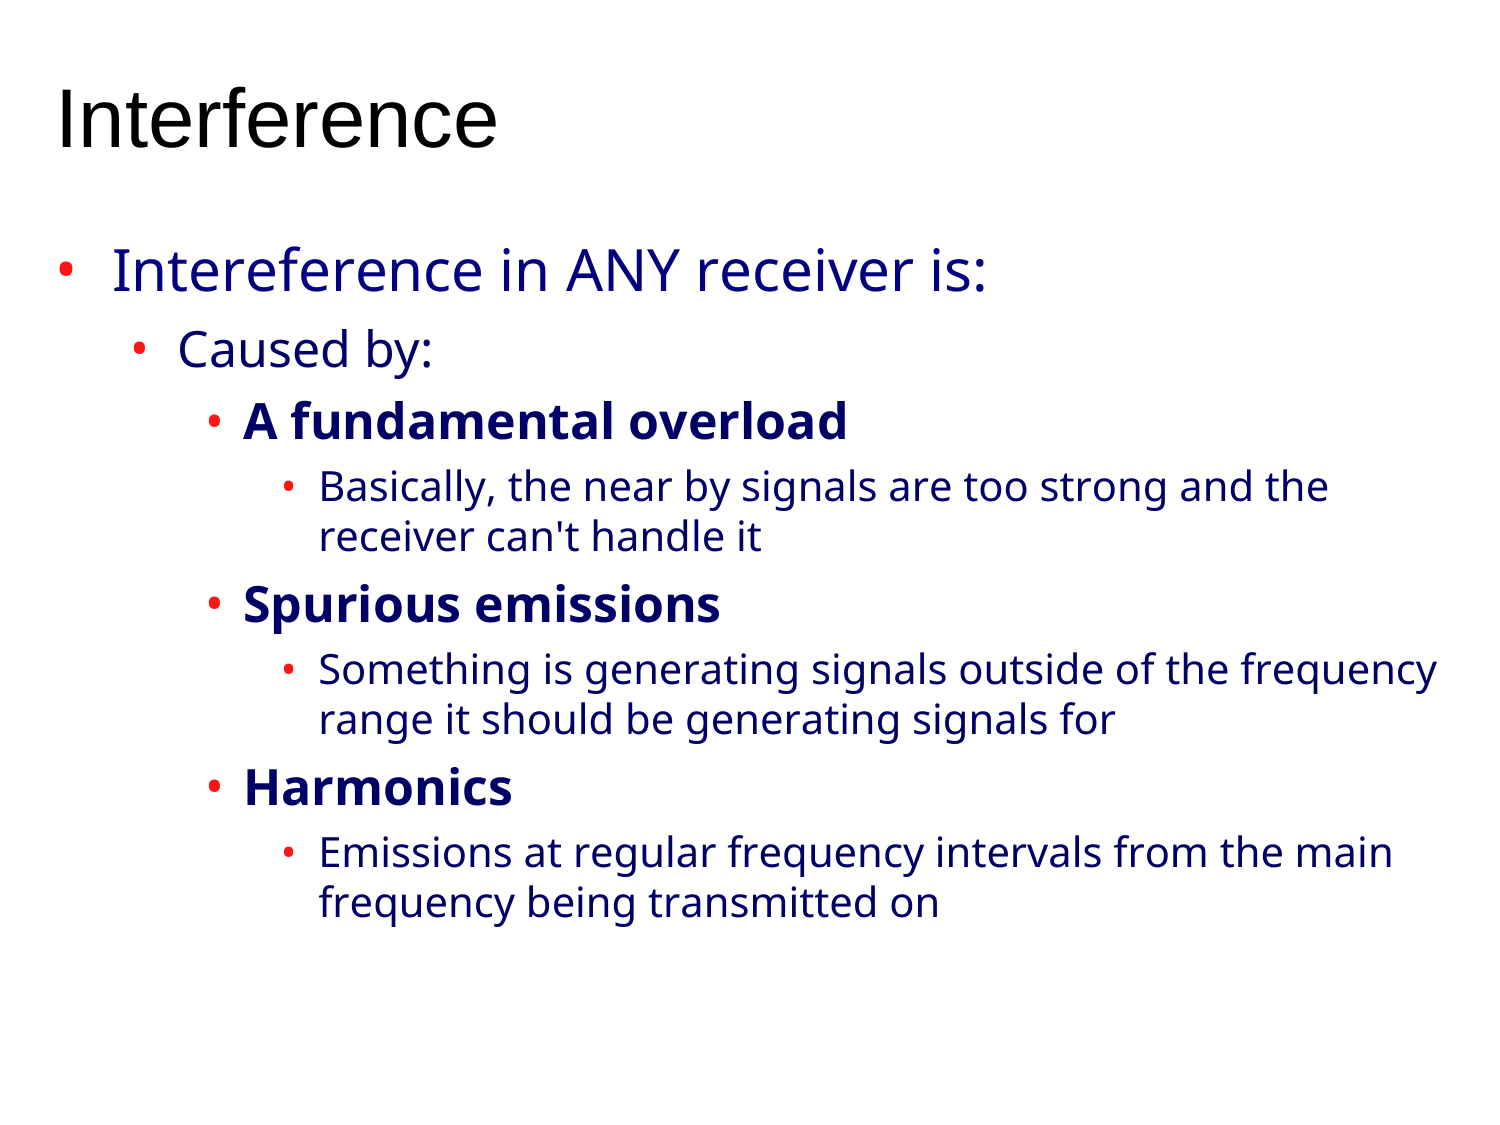

# Interference
Intereference in ANY receiver is:
Caused by:
A fundamental overload
Basically, the near by signals are too strong and the receiver can't handle it
Spurious emissions
Something is generating signals outside of the frequency range it should be generating signals for
Harmonics
Emissions at regular frequency intervals from the main frequency being transmitted on